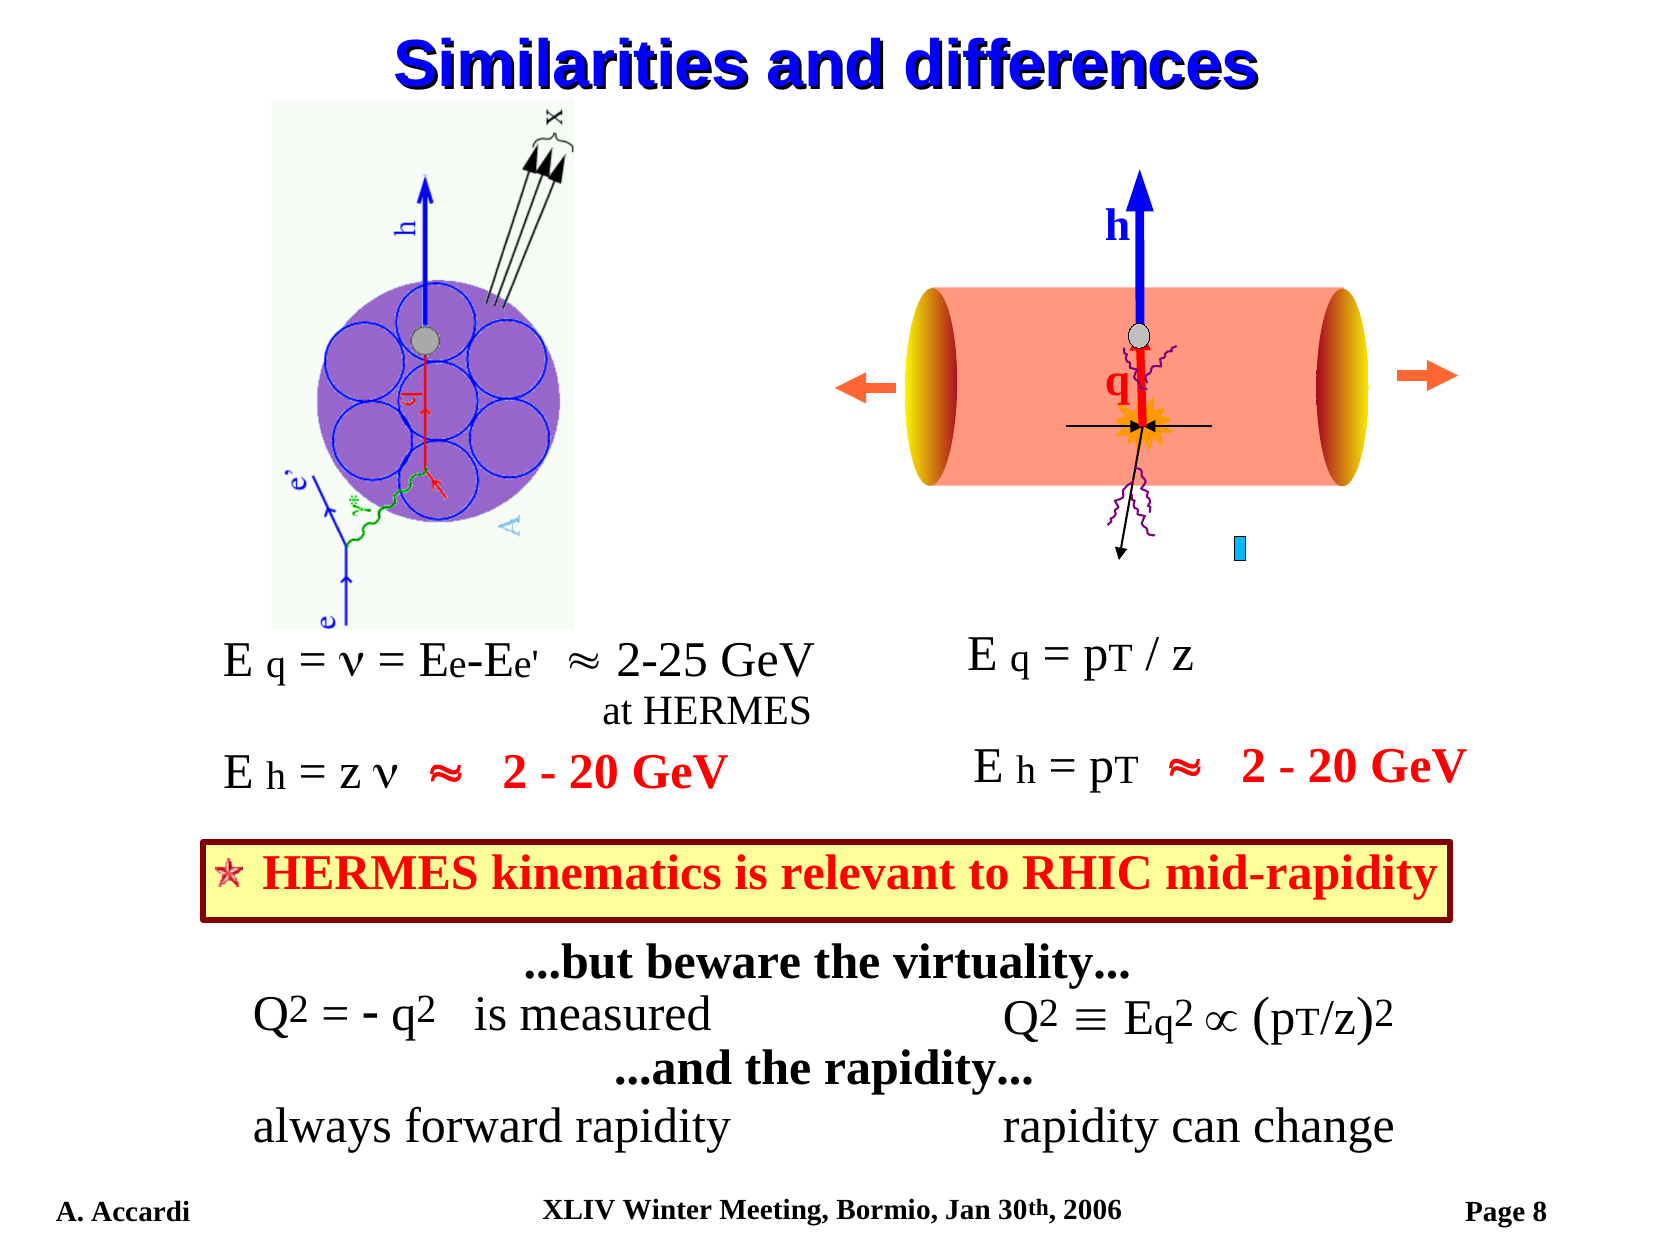

Similarities and differences
h
q
E q = pT / z
E q =  = Ee-Ee'  2-25 GeV
					 at HERMES
E h = pT  2 - 20 GeV
E h = z   2 - 20 GeV
HERMES kinematics is relevant to RHIC mid-rapidity
...but beware the virtuality...
Q2 = - q2 is measured
Q2  Eq2  (pT/z)2
...and the rapidity...
always forward rapidity
rapidity can change
A. Accardi
XLIV Winter Meeting, Bormio, Jan 30th, 2006
Page